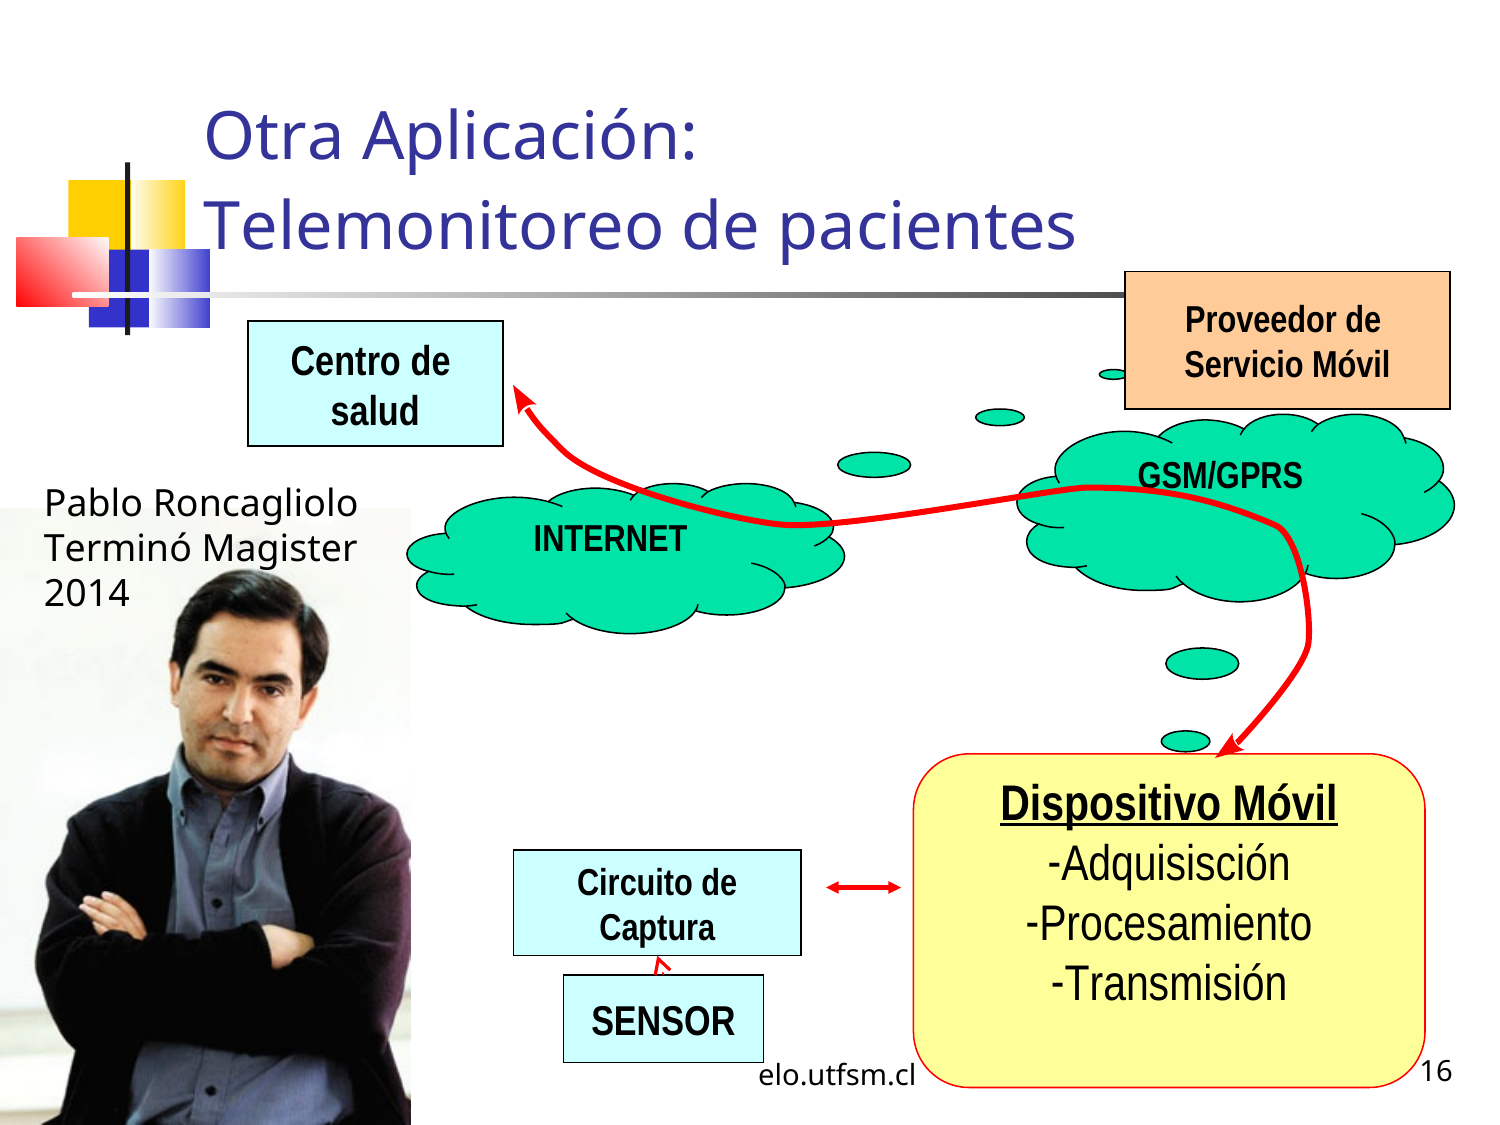

# Otra Aplicación: Telemonitoreo de pacientes
Proveedor de
Servicio Móvil
Centro de
salud
GSM/GPRS
Pablo Roncagliolo
Terminó Magister
2014
INTERNET
Dispositivo Móvil
Adquisisción
Procesamiento
Transmisión
Circuito de Captura
SENSOR
Abril 2009
elo.utfsm.cl